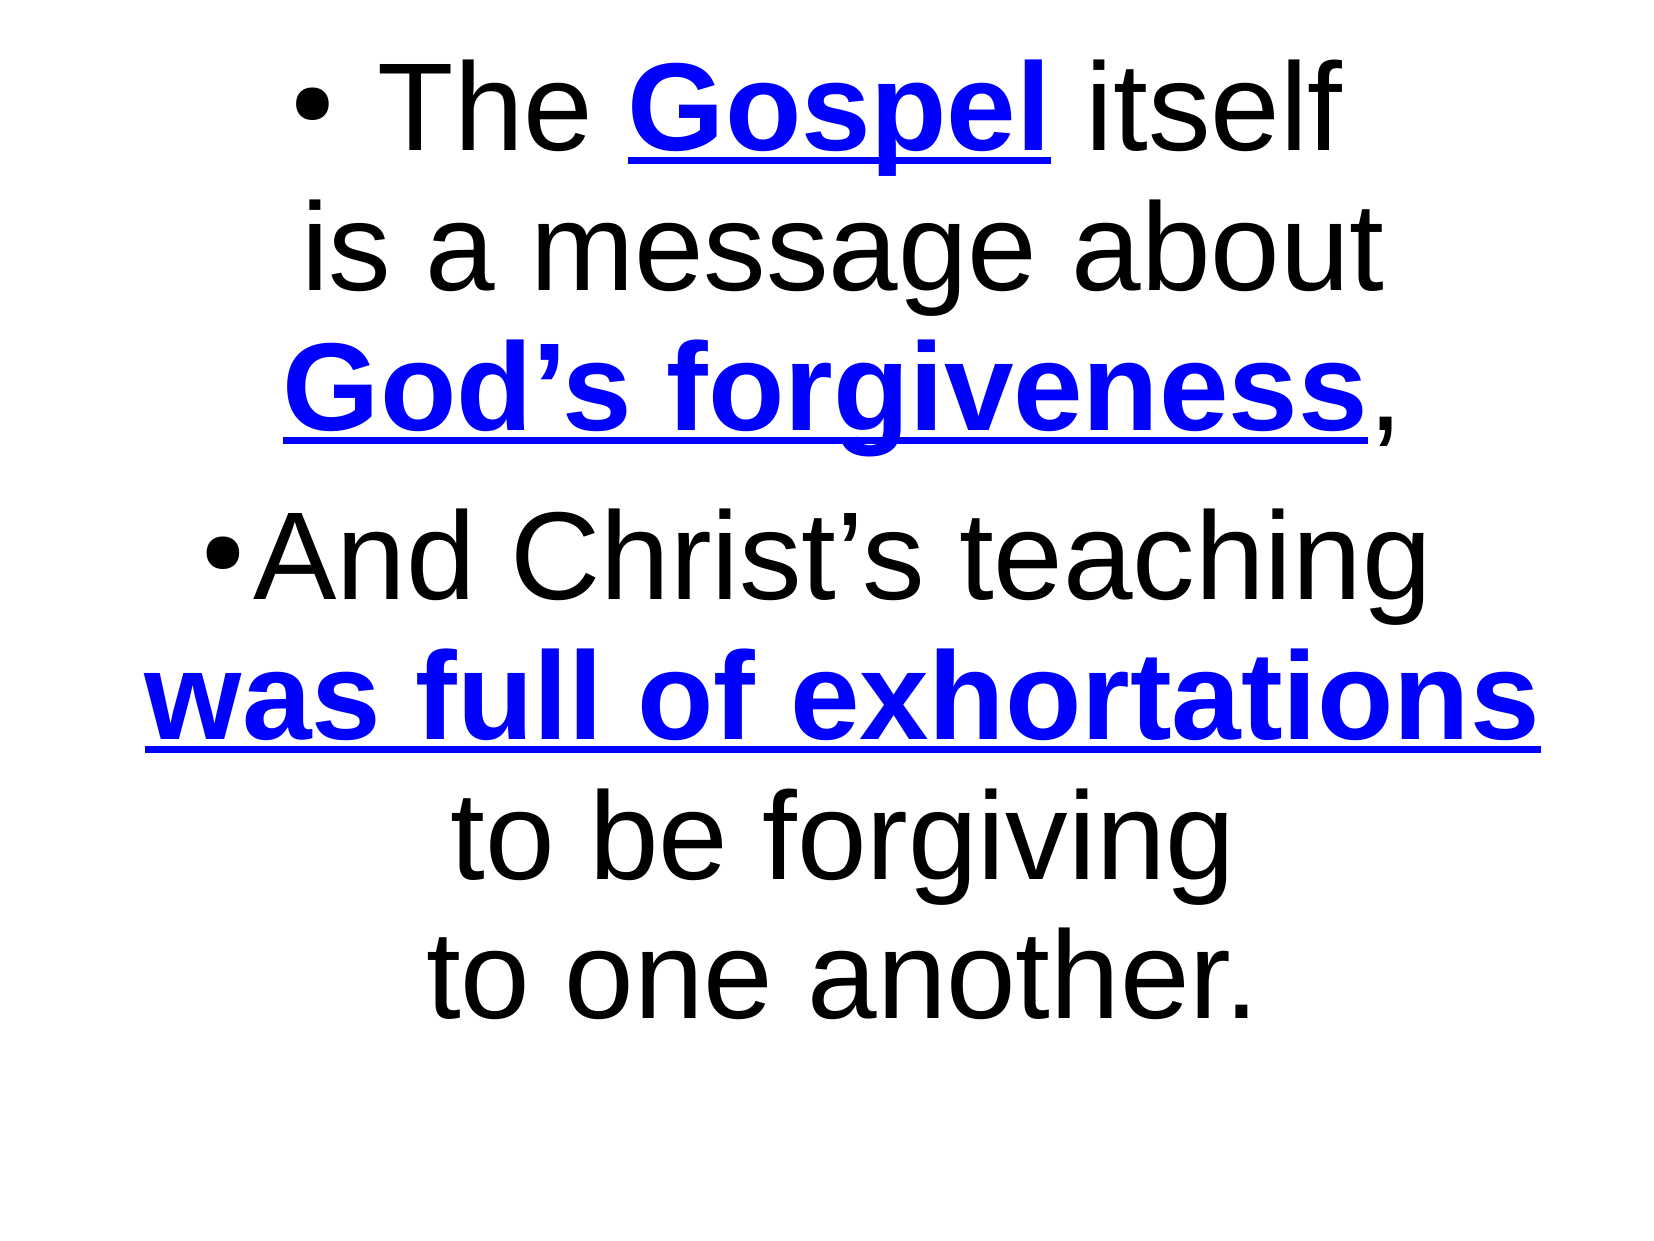

# The Gospel itself is a message about God’s forgiveness,
And Christ’s teaching
was full of exhortations
to be forgiving
to one another.